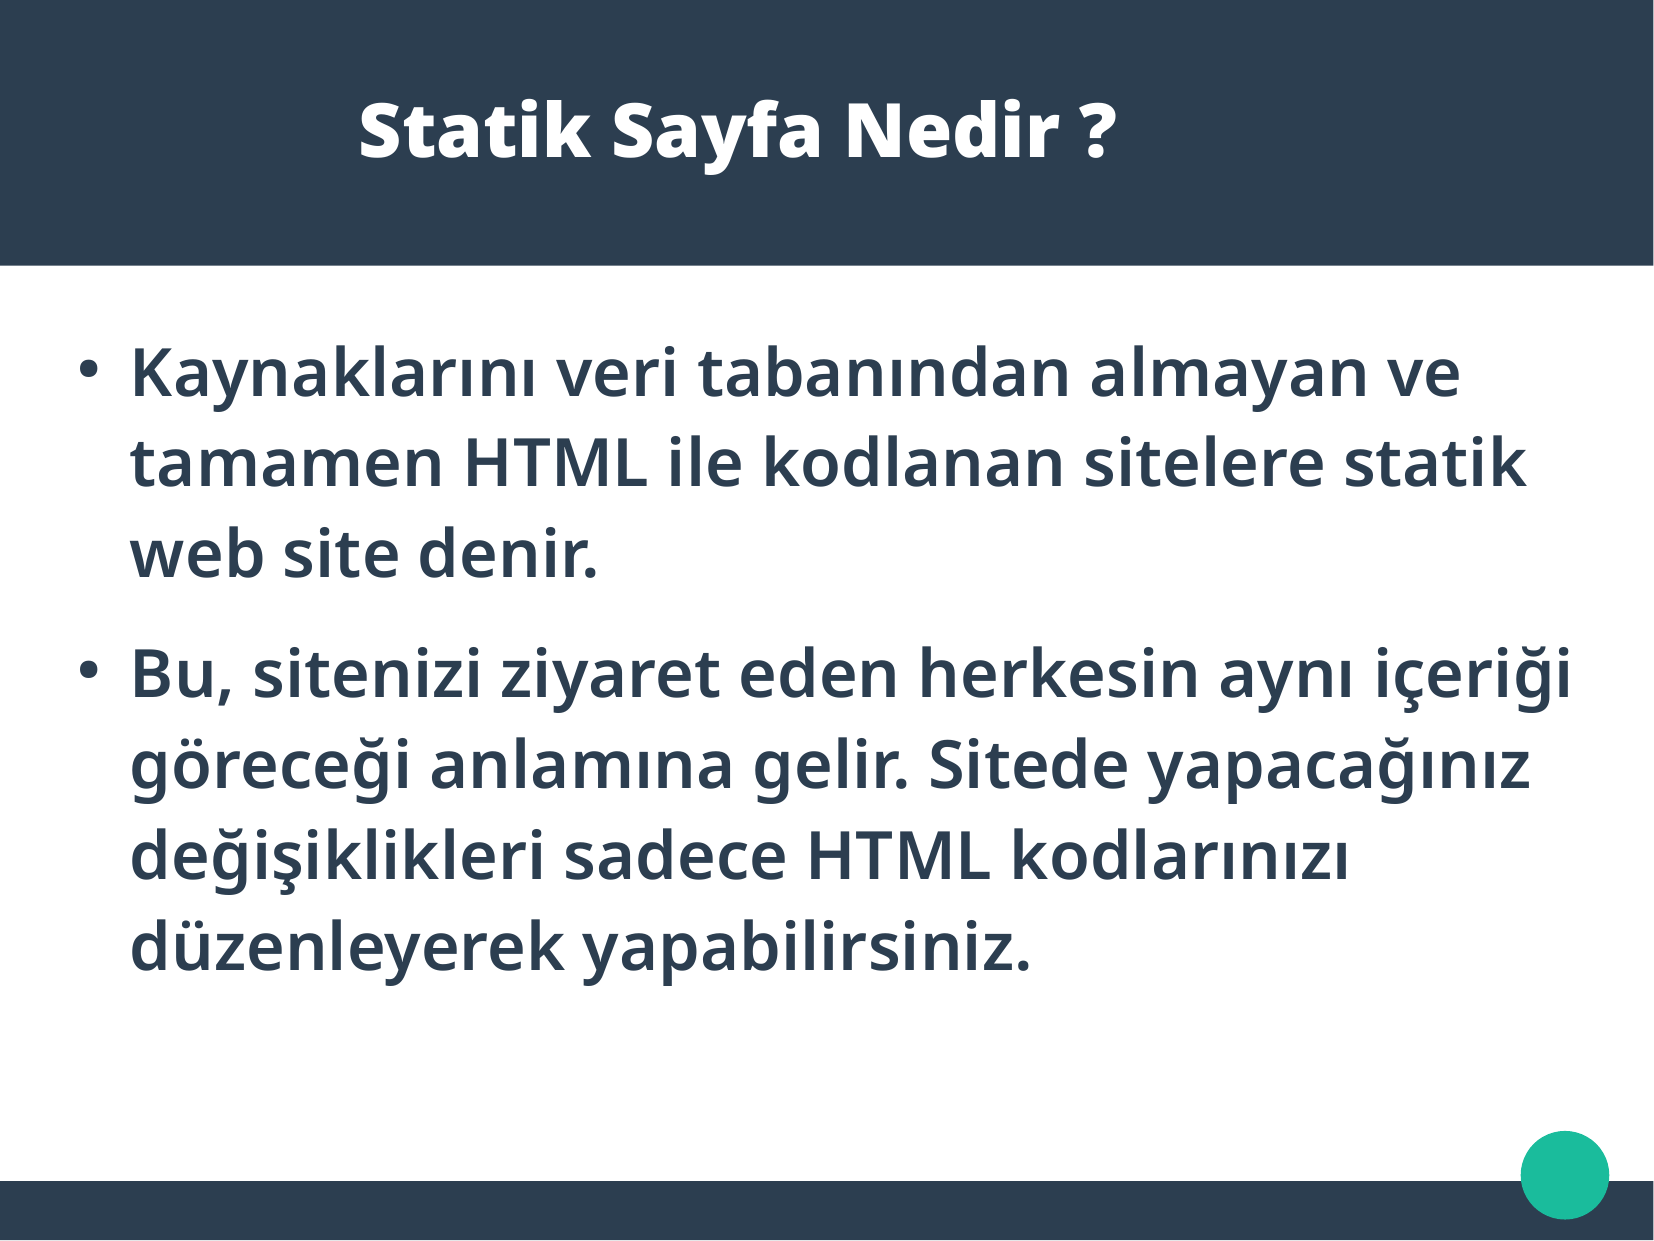

# Statik Sayfa Nedir ?
Kaynaklarını veri tabanından almayan ve tamamen HTML ile kodlanan sitelere statik web site denir.
Bu, sitenizi ziyaret eden herkesin aynı içeriği göreceği anlamına gelir. Sitede yapacağınız değişiklikleri sadece HTML kodlarınızı düzenleyerek yapabilirsiniz.